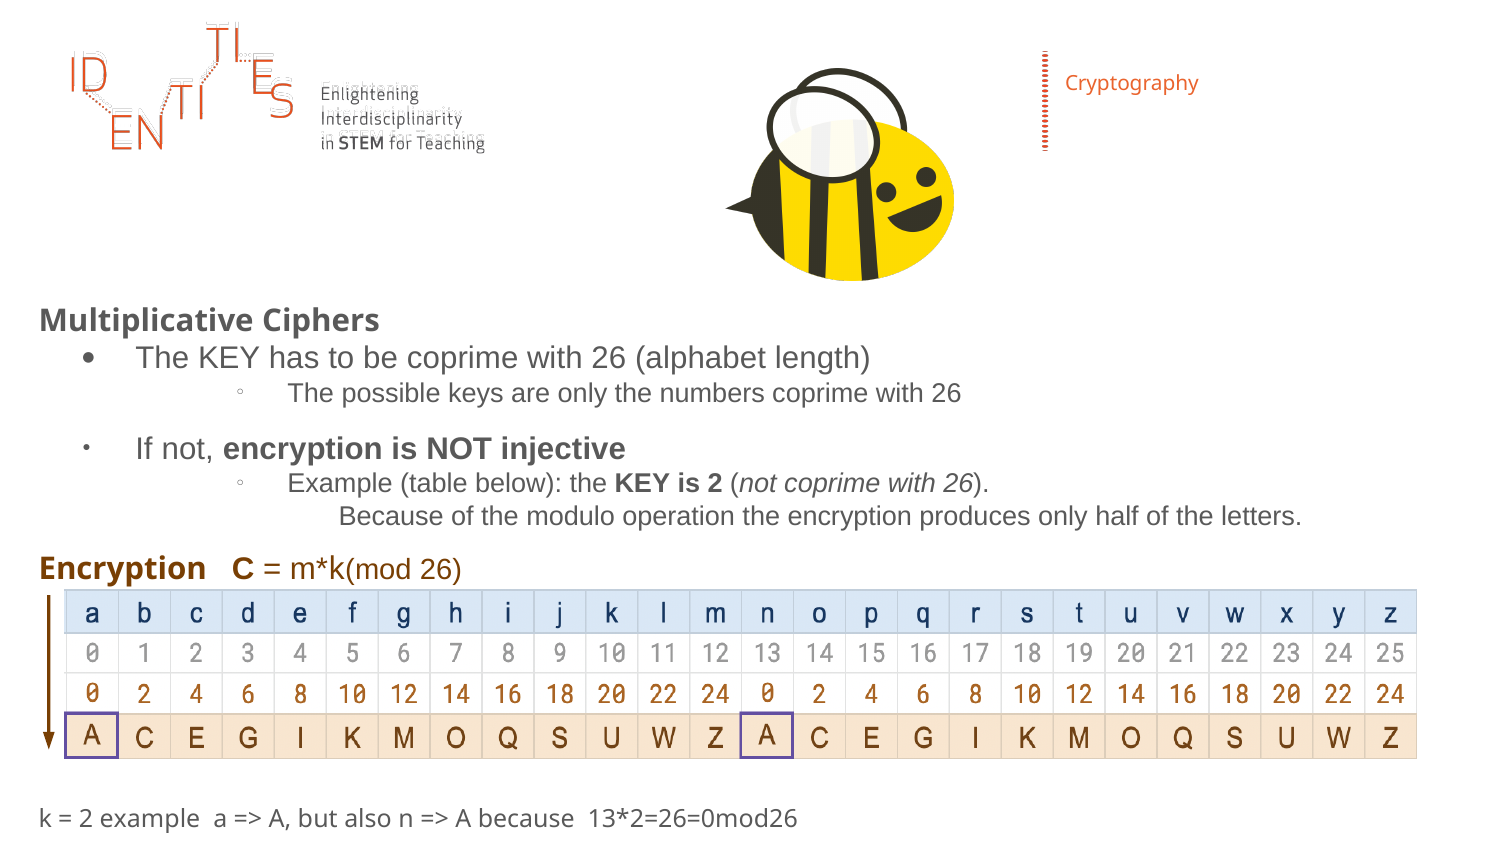

Cryptography
Multiplicative Ciphers
The KEY has to be coprime with 26 (alphabet length)
The possible keys are only the numbers coprime with 26
If not, encryption is NOT injective
Example (table below): the KEY is 2 (not coprime with 26).
Because of the modulo operation the encryption produces only half of the letters.
Encryption C = m*k(mod 26)
k = 2 example a => A, but also n => A because 13*2=26=0mod26